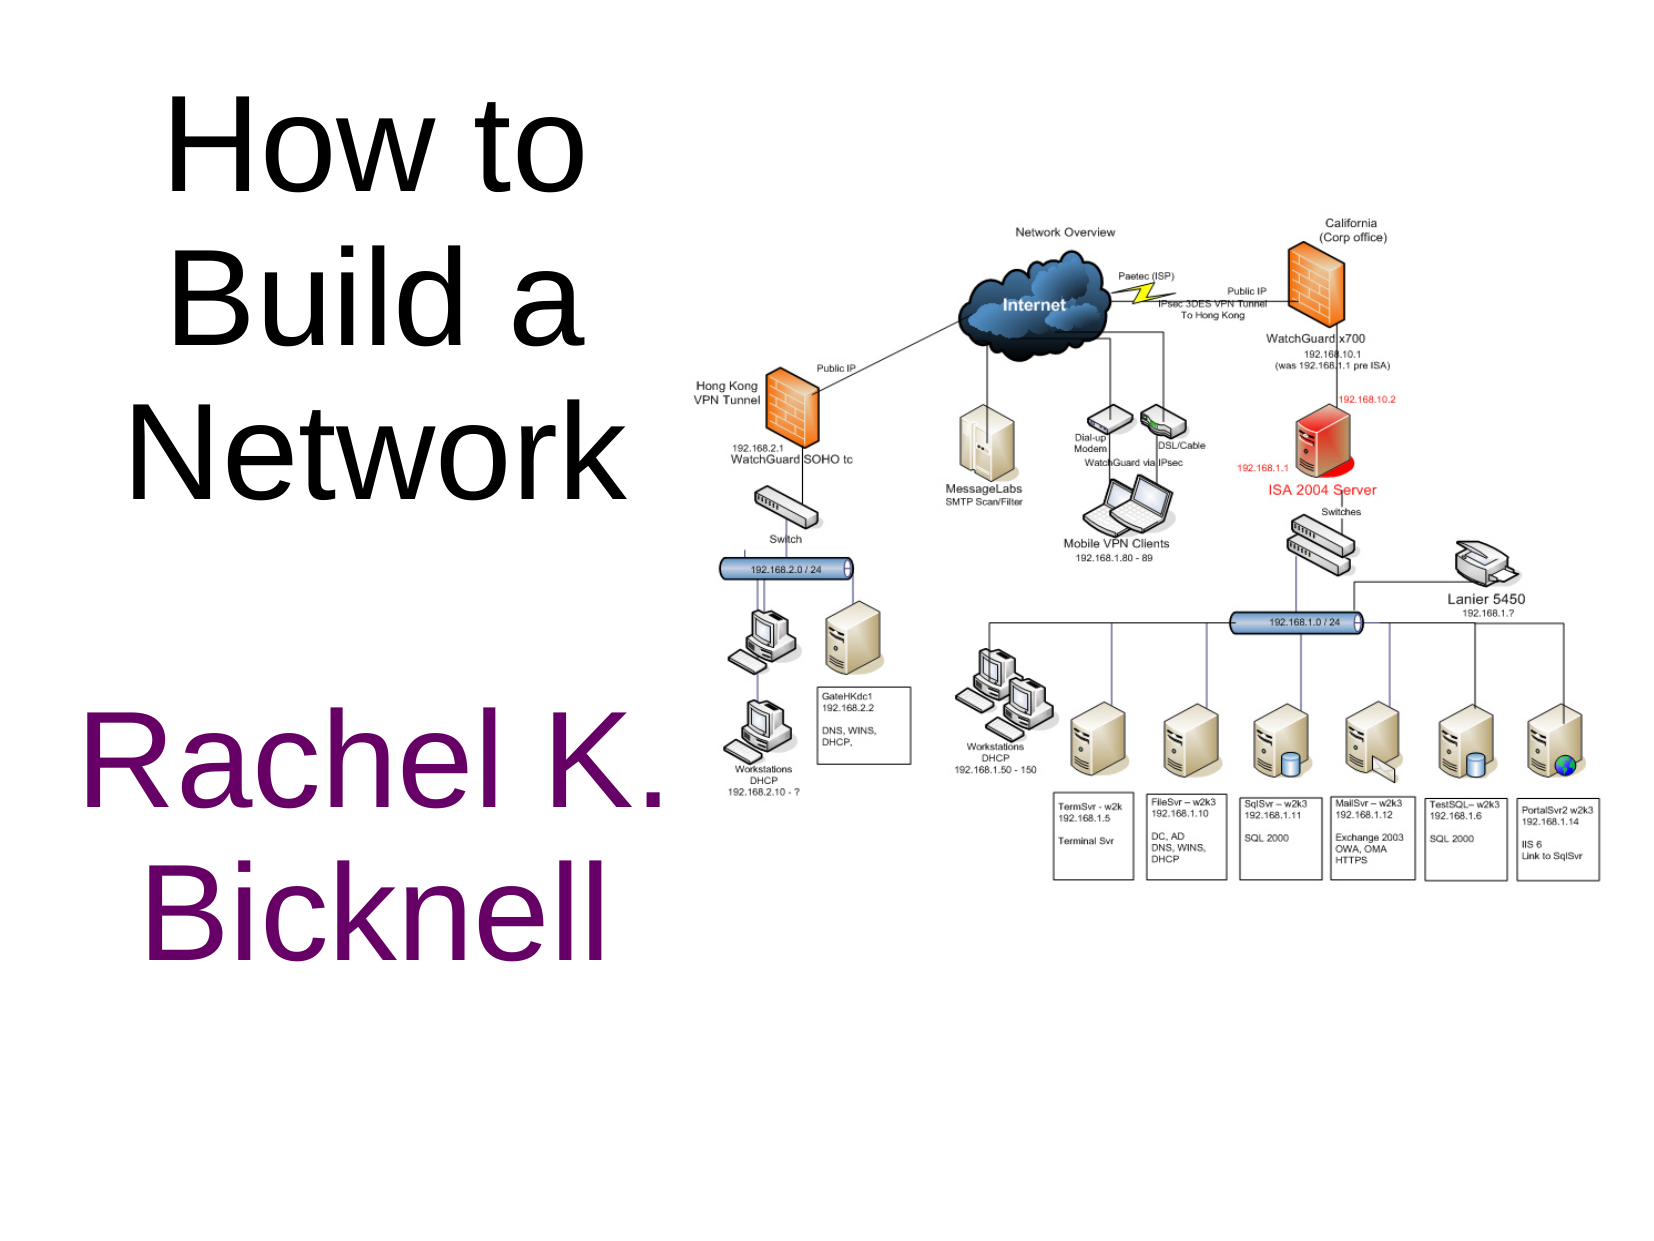

How to Build a Network
Rachel K. Bicknell